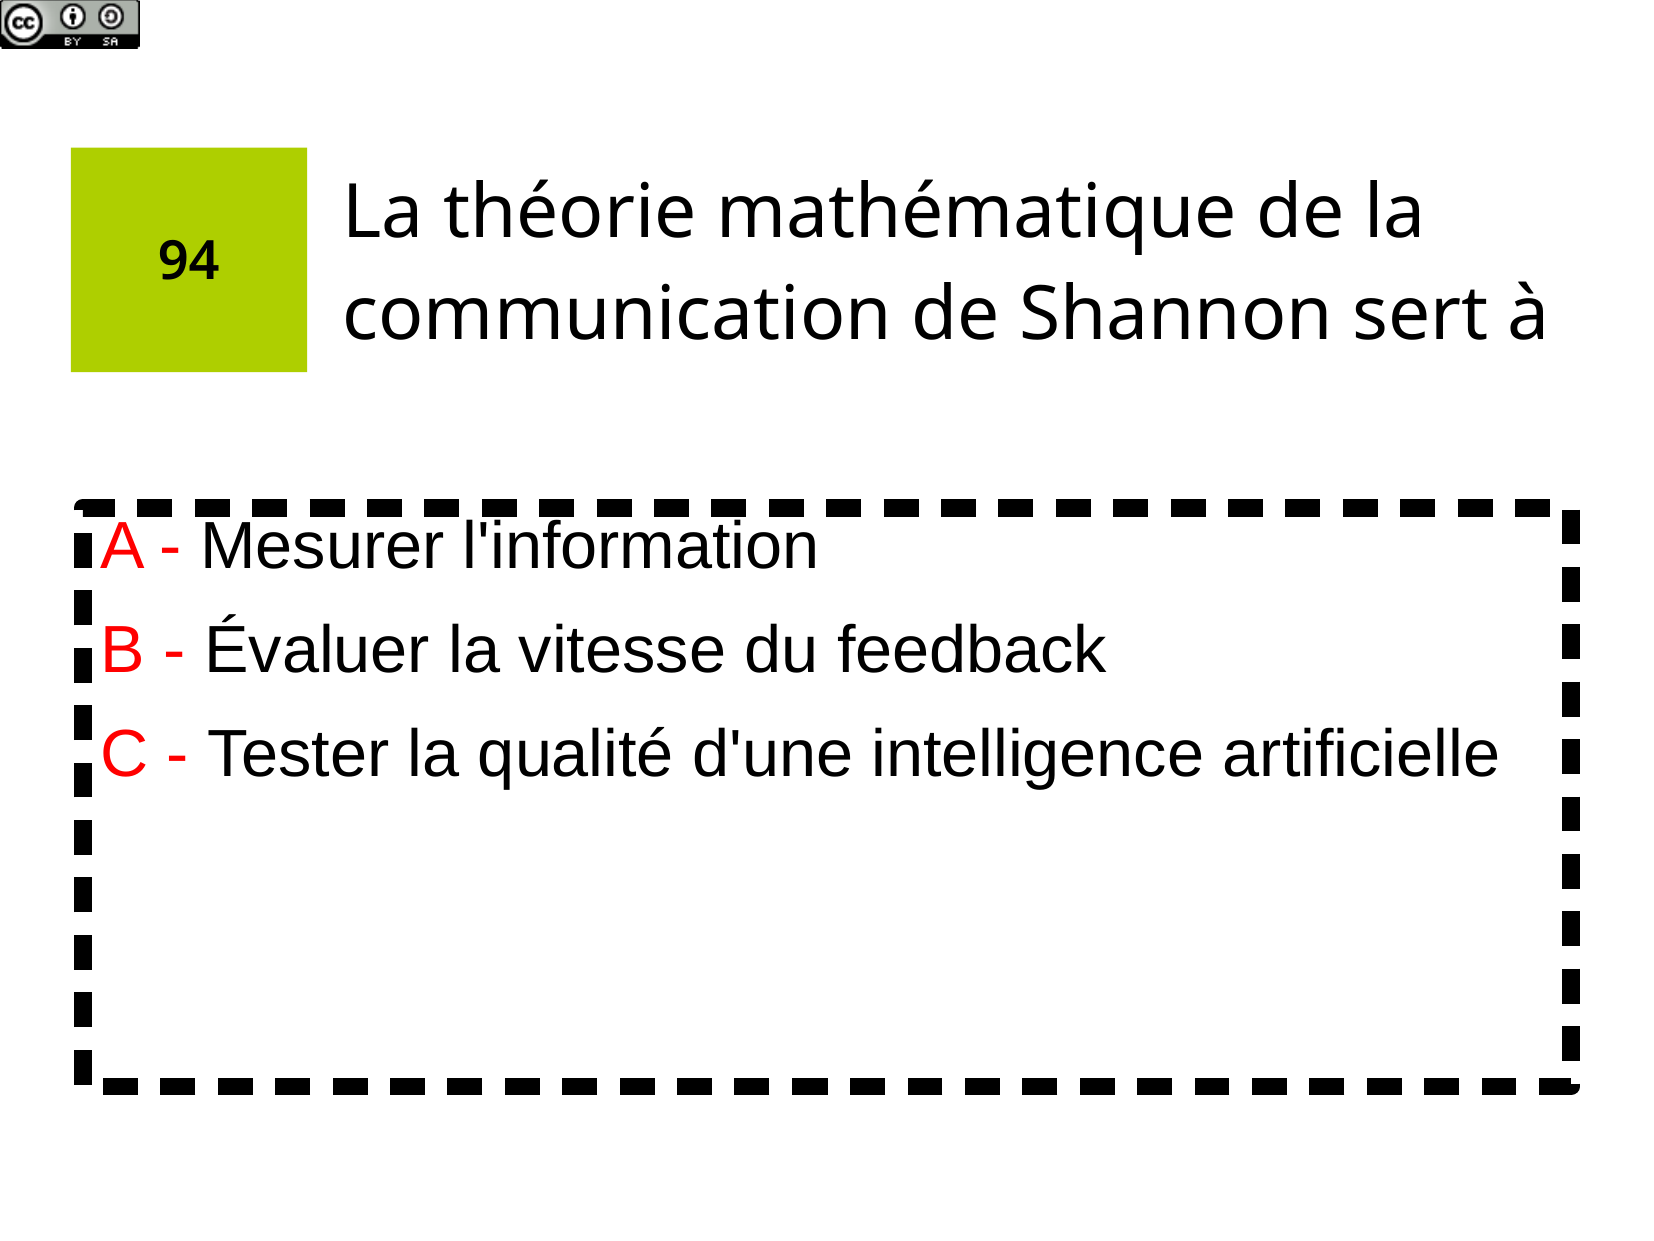

# La théorie mathématique de la communication de Shannon sert à
94
Mesurer l'information
Évaluer la vitesse du feedback
Tester la qualité d'une intelligence artificielle